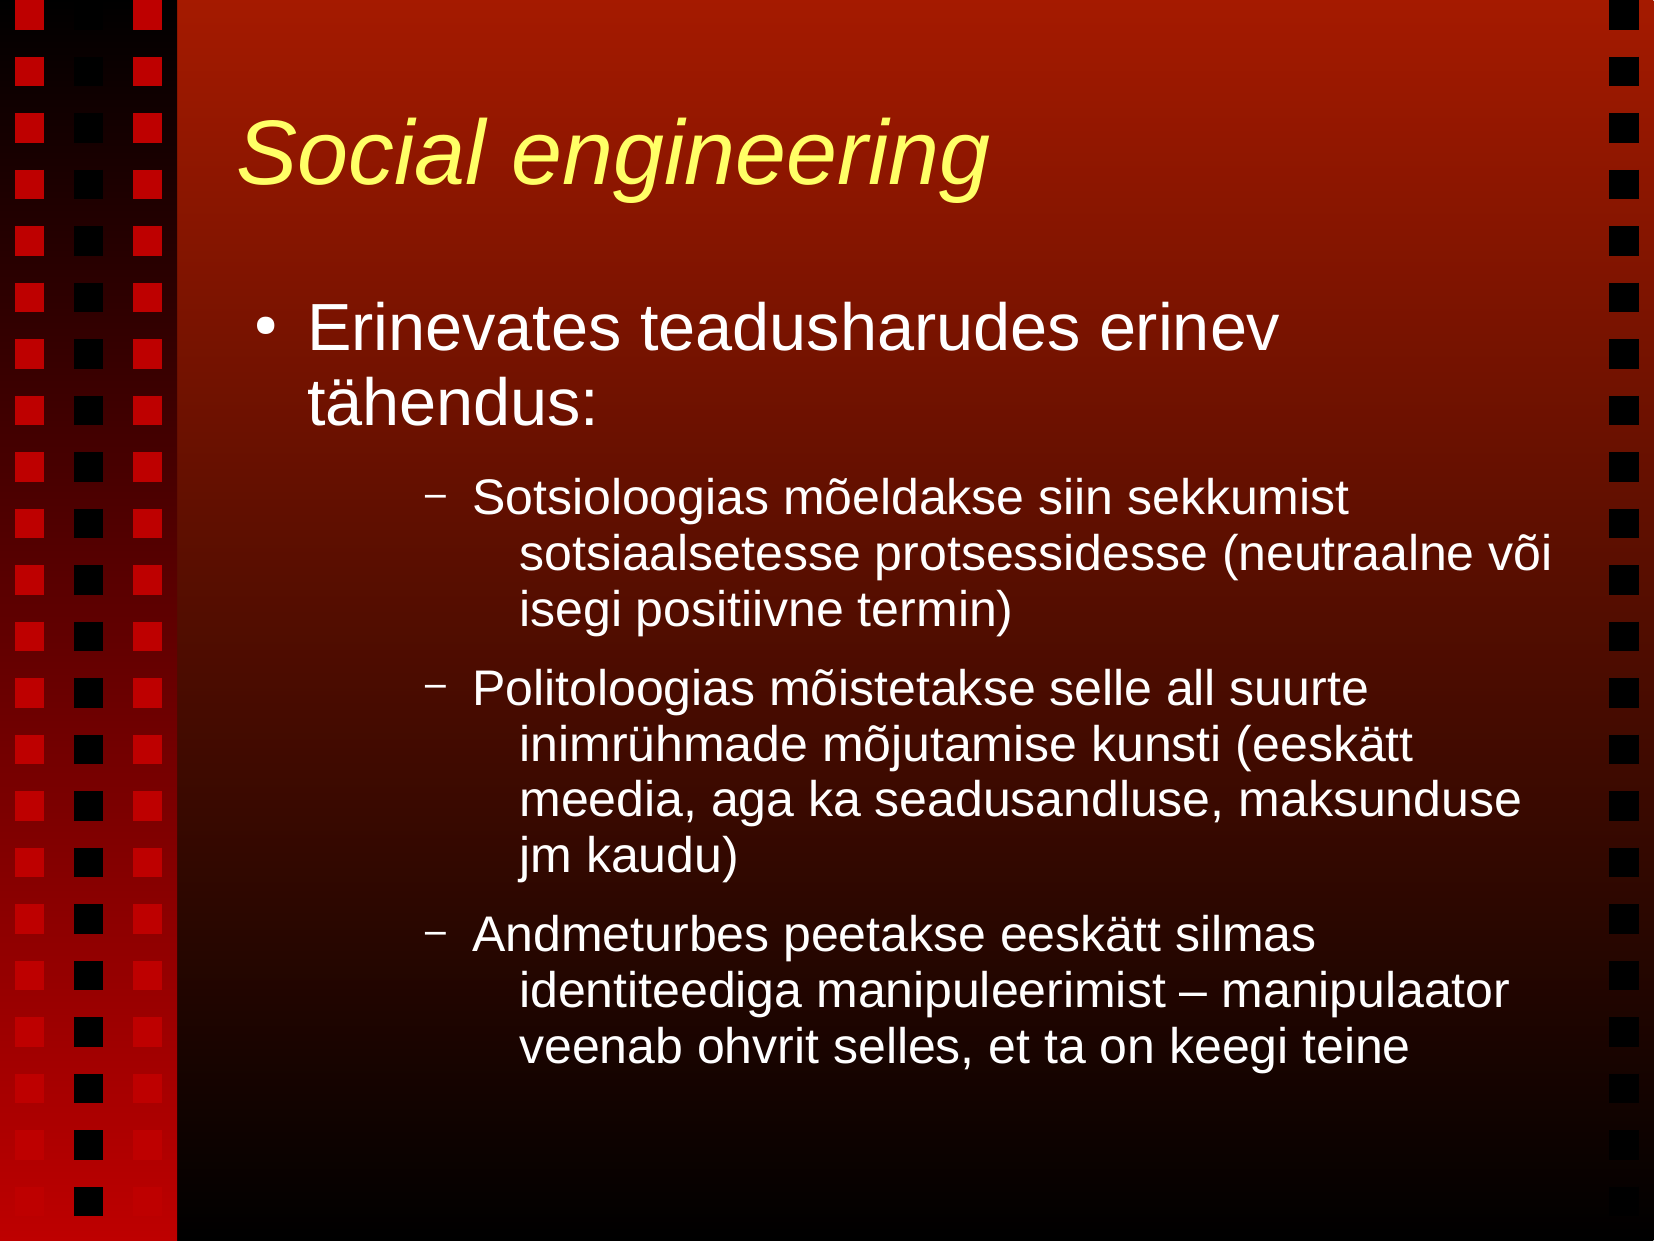

# Social engineering
Erinevates teadusharudes erinev tähendus:
Sotsioloogias mõeldakse siin sekkumist sotsiaalsetesse protsessidesse (neutraalne või isegi positiivne termin)
Politoloogias mõistetakse selle all suurte inimrühmade mõjutamise kunsti (eeskätt meedia, aga ka seadusandluse, maksunduse jm kaudu)
Andmeturbes peetakse eeskätt silmas identiteediga manipuleerimist – manipulaator veenab ohvrit selles, et ta on keegi teine